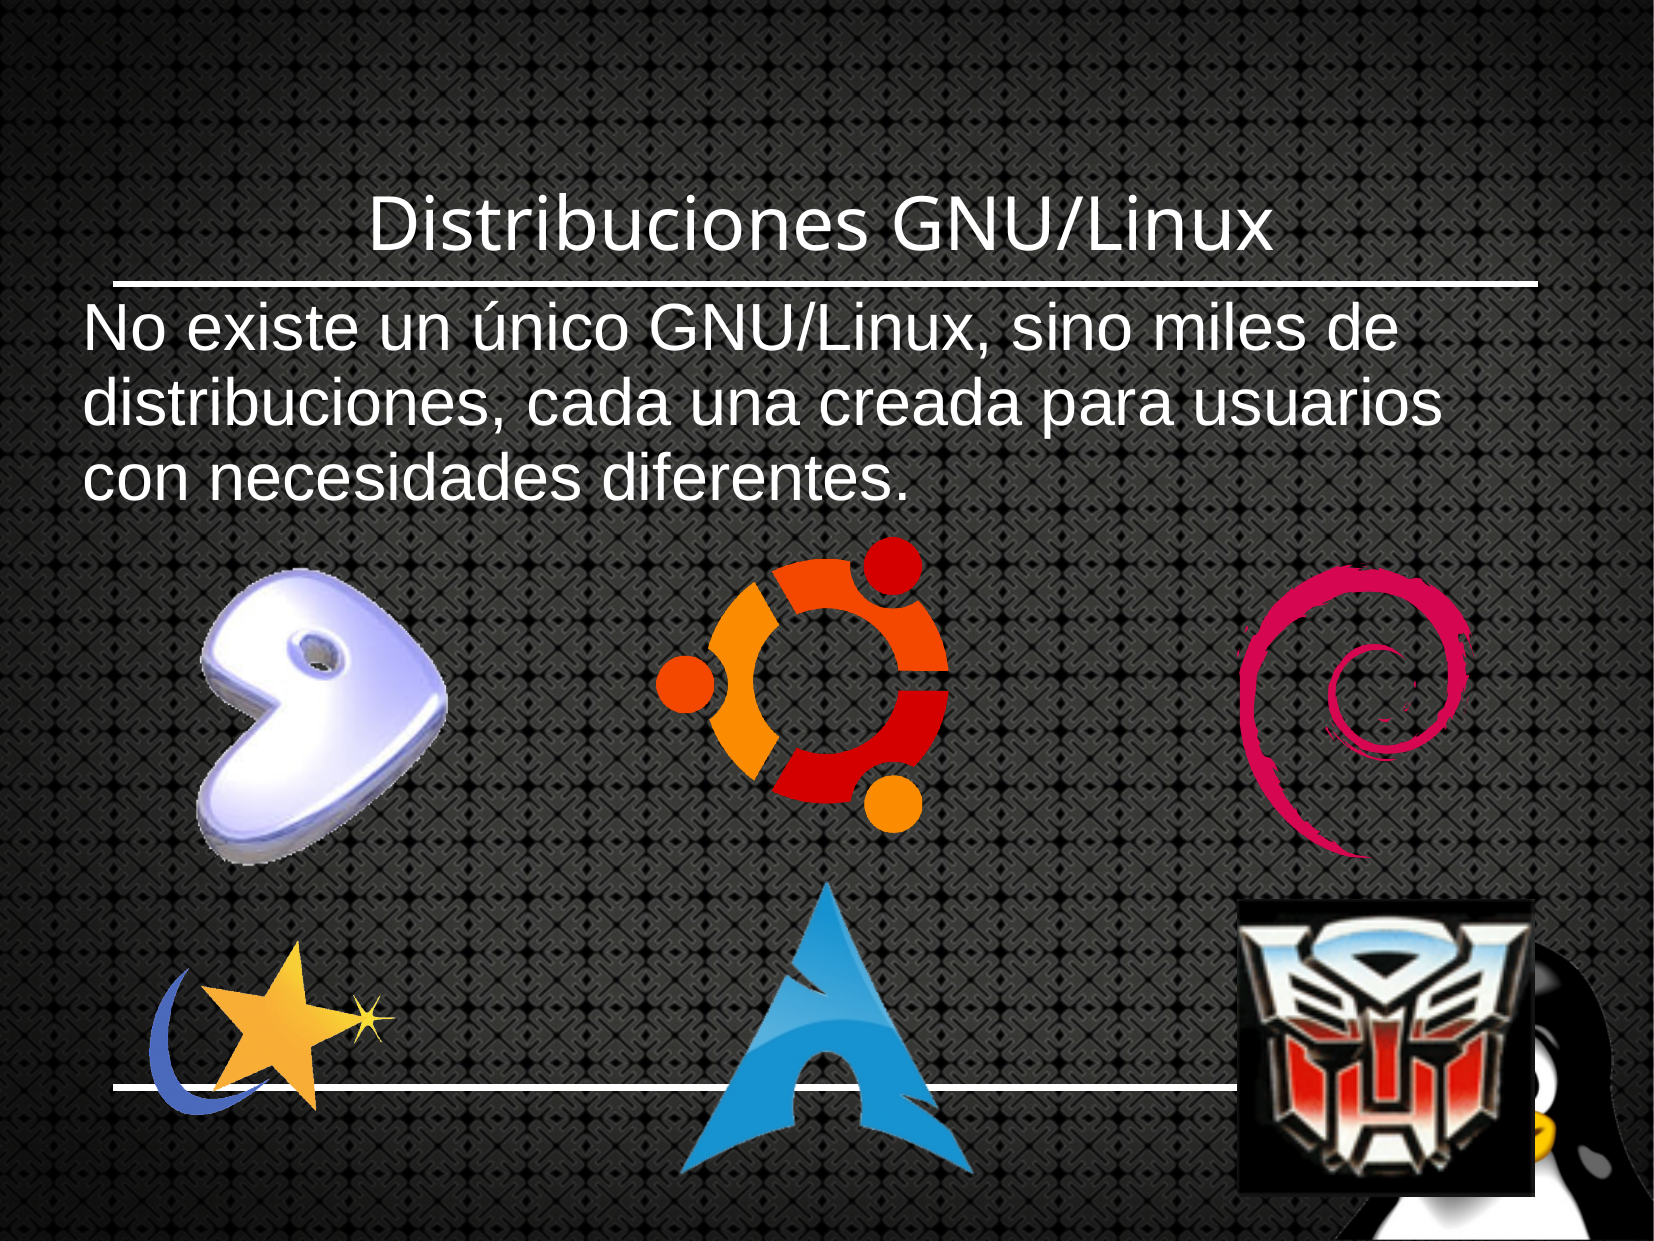

# Distribuciones GNU/Linux
No existe un único GNU/Linux, sino miles de distribuciones, cada una creada para usuarios con necesidades diferentes.